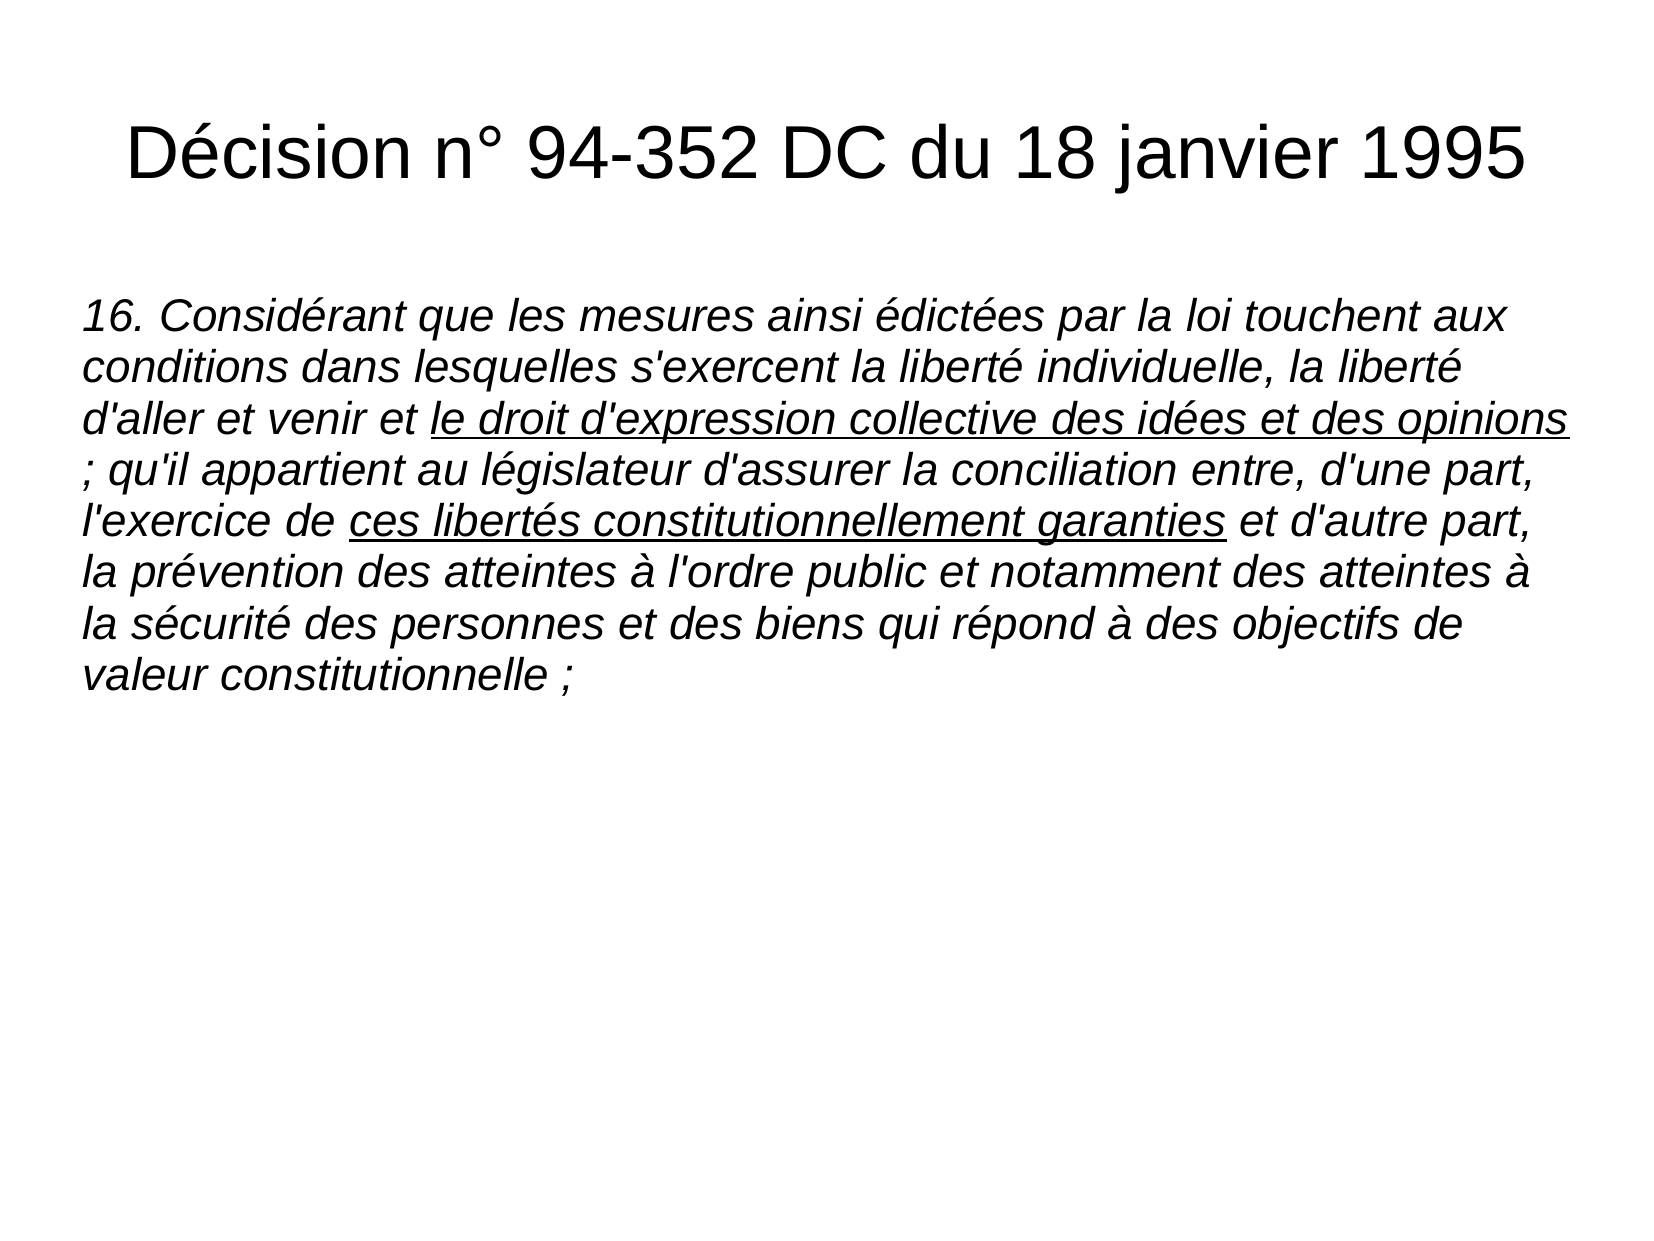

# Décision n° 94-352 DC du 18 janvier 1995
16. Considérant que les mesures ainsi édictées par la loi touchent aux conditions dans lesquelles s'exercent la liberté individuelle, la liberté d'aller et venir et le droit d'expression collective des idées et des opinions ; qu'il appartient au législateur d'assurer la conciliation entre, d'une part, l'exercice de ces libertés constitutionnellement garanties et d'autre part, la prévention des atteintes à l'ordre public et notamment des atteintes à la sécurité des personnes et des biens qui répond à des objectifs de valeur constitutionnelle ;